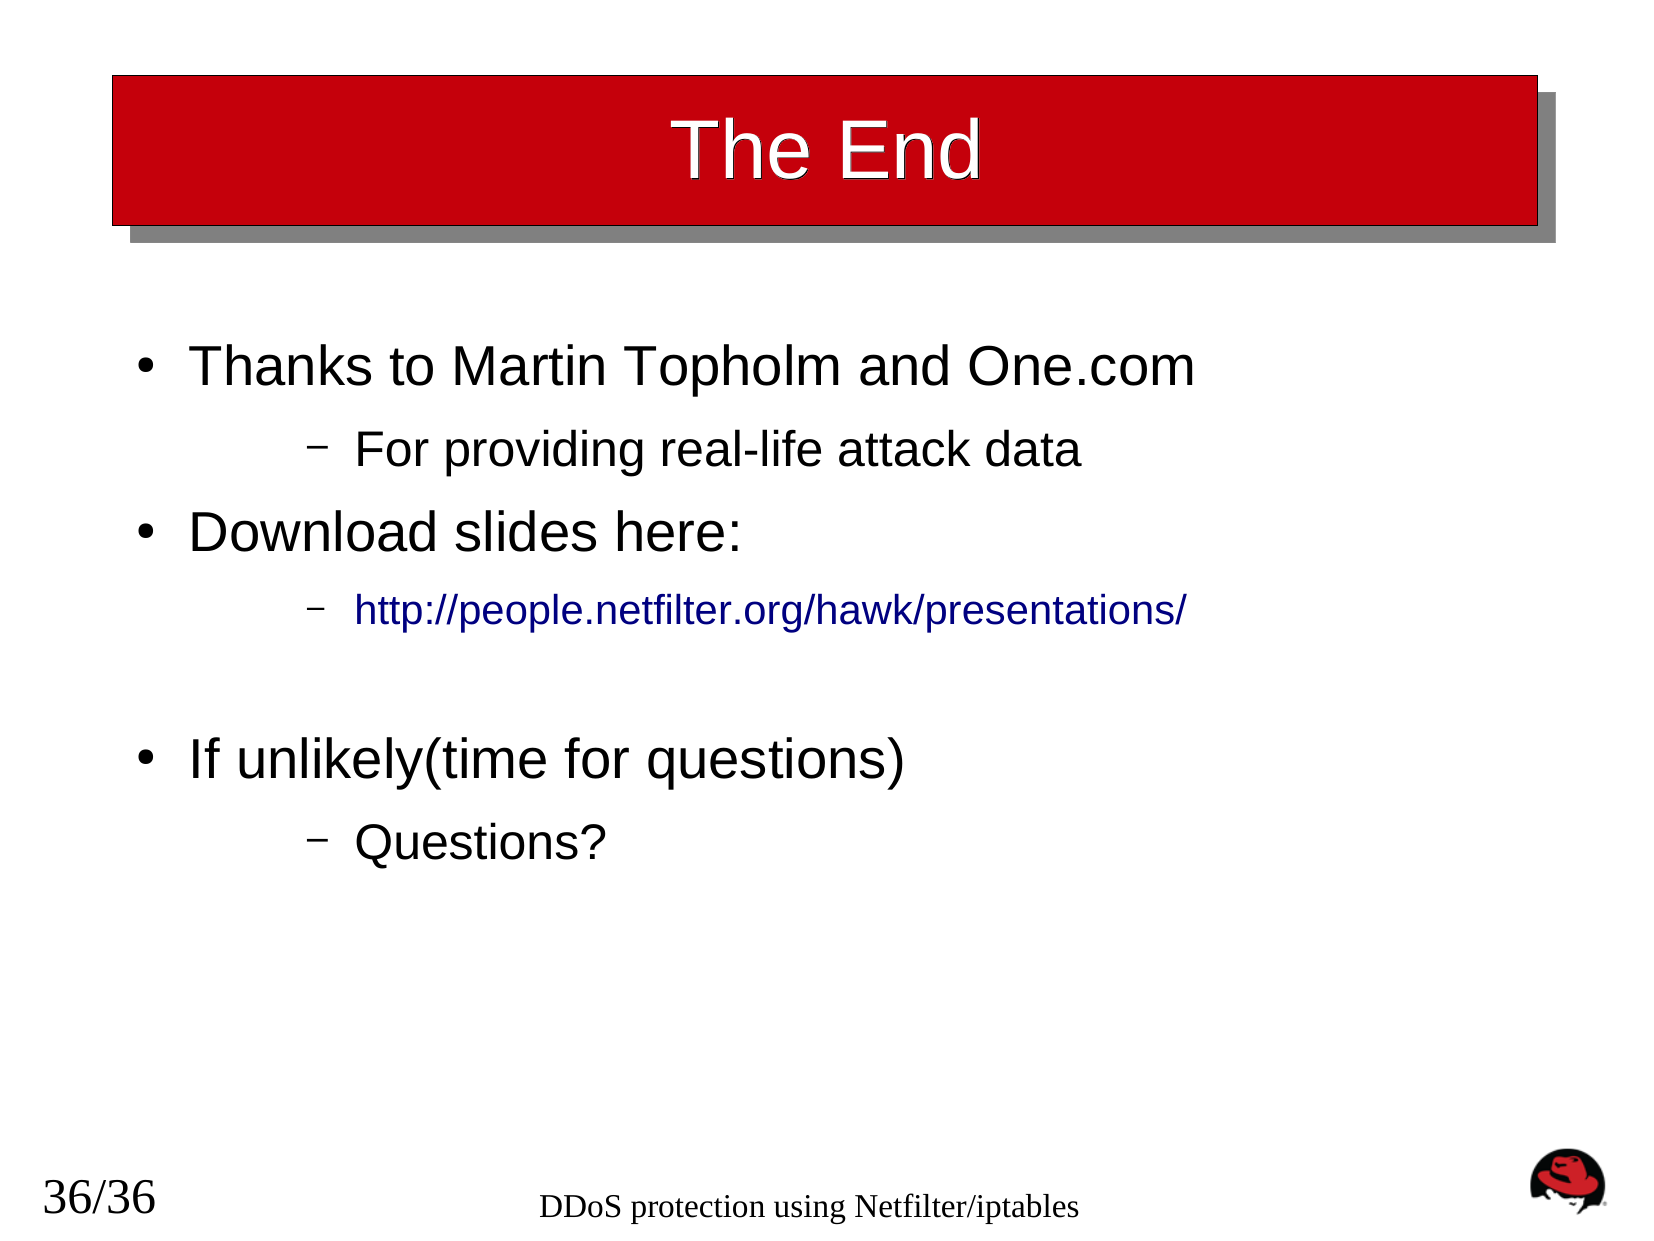

# The End
Thanks to Martin Topholm and One.com
For providing real-life attack data
Download slides here:
http://people.netfilter.org/hawk/presentations/
If unlikely(time for questions)
Questions?